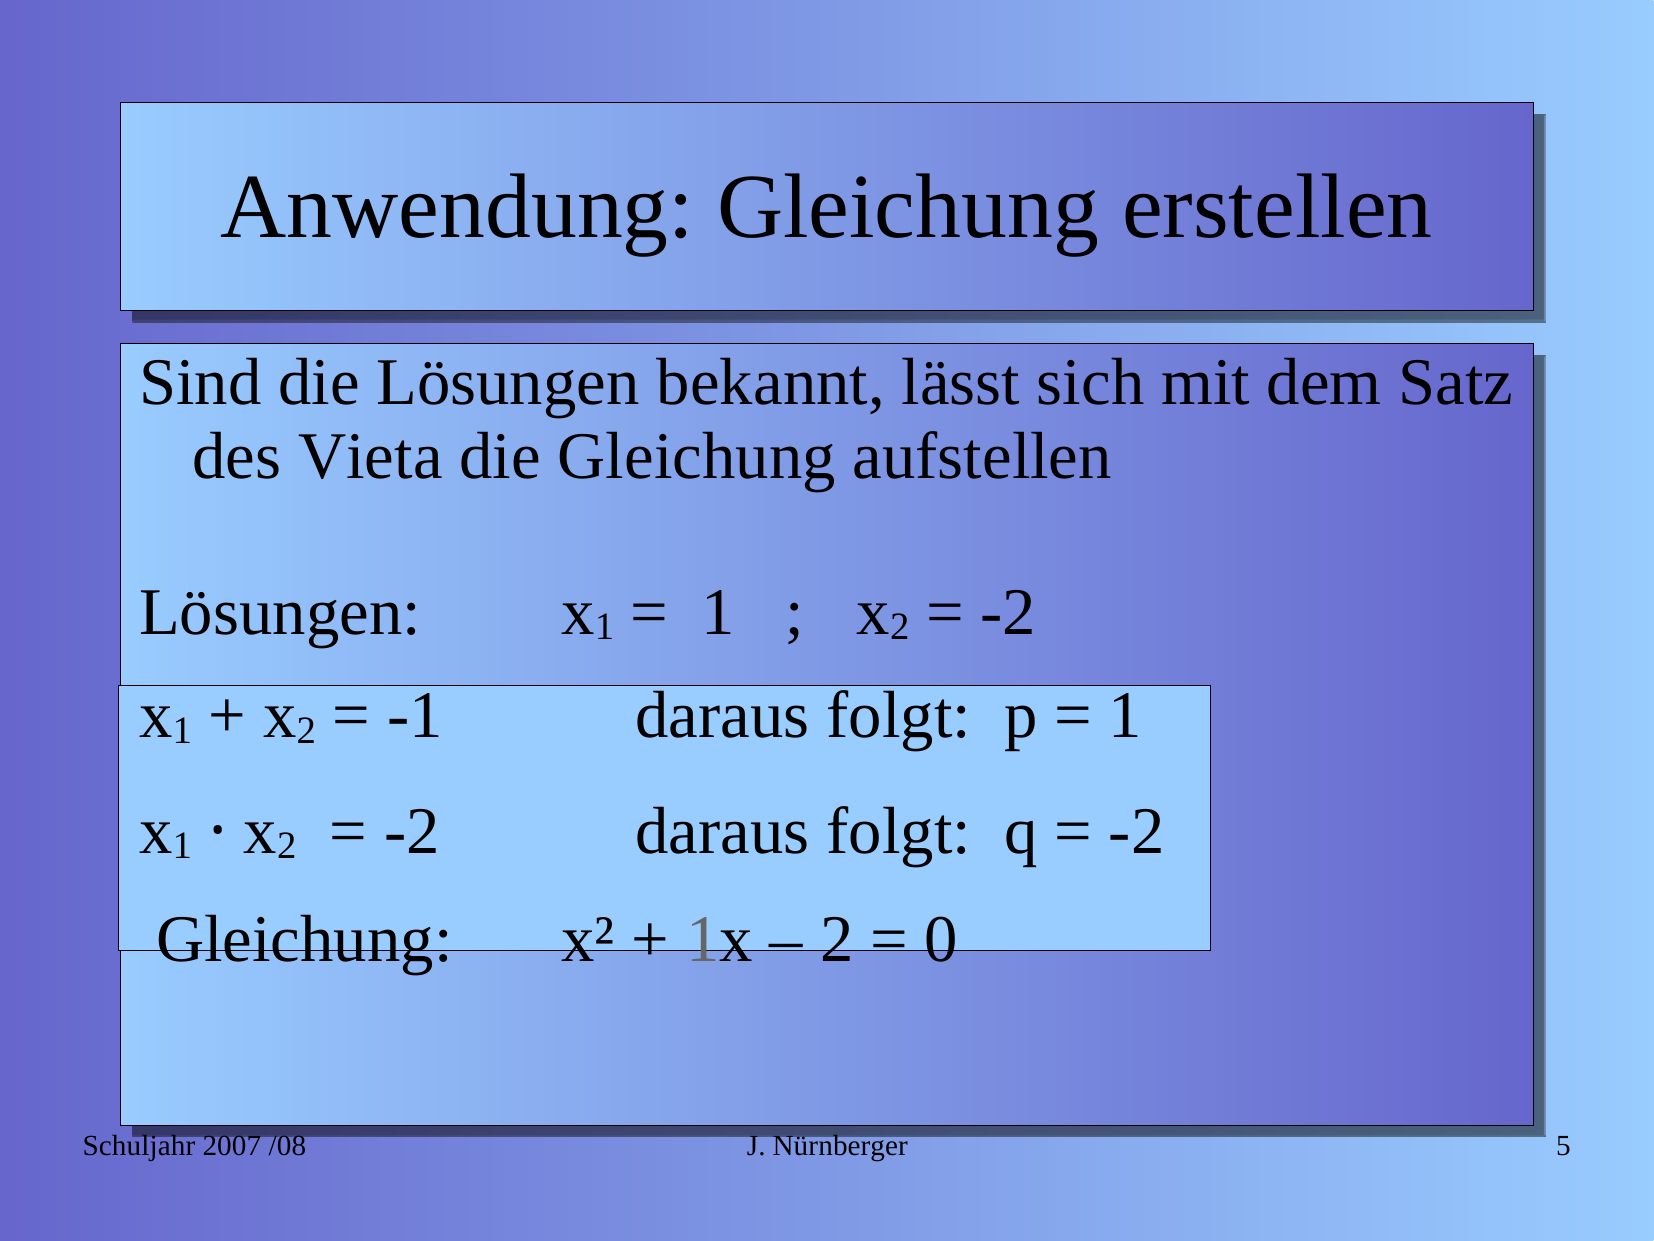

# Anwendung: Gleichung erstellen
Sind die Lösungen bekannt, lässt sich mit dem Satz des Vieta die Gleichung aufstellen
Lösungen:		x1 = 1 ;	x2 = -2
x1 + x2 = -1			daraus folgt:	p = 1
x1 · x2 = -2			daraus folgt:	q = -2
 Gleichung:		x² + 1x – 2 = 0
Schuljahr 2007 /08
J. Nürnberger
5